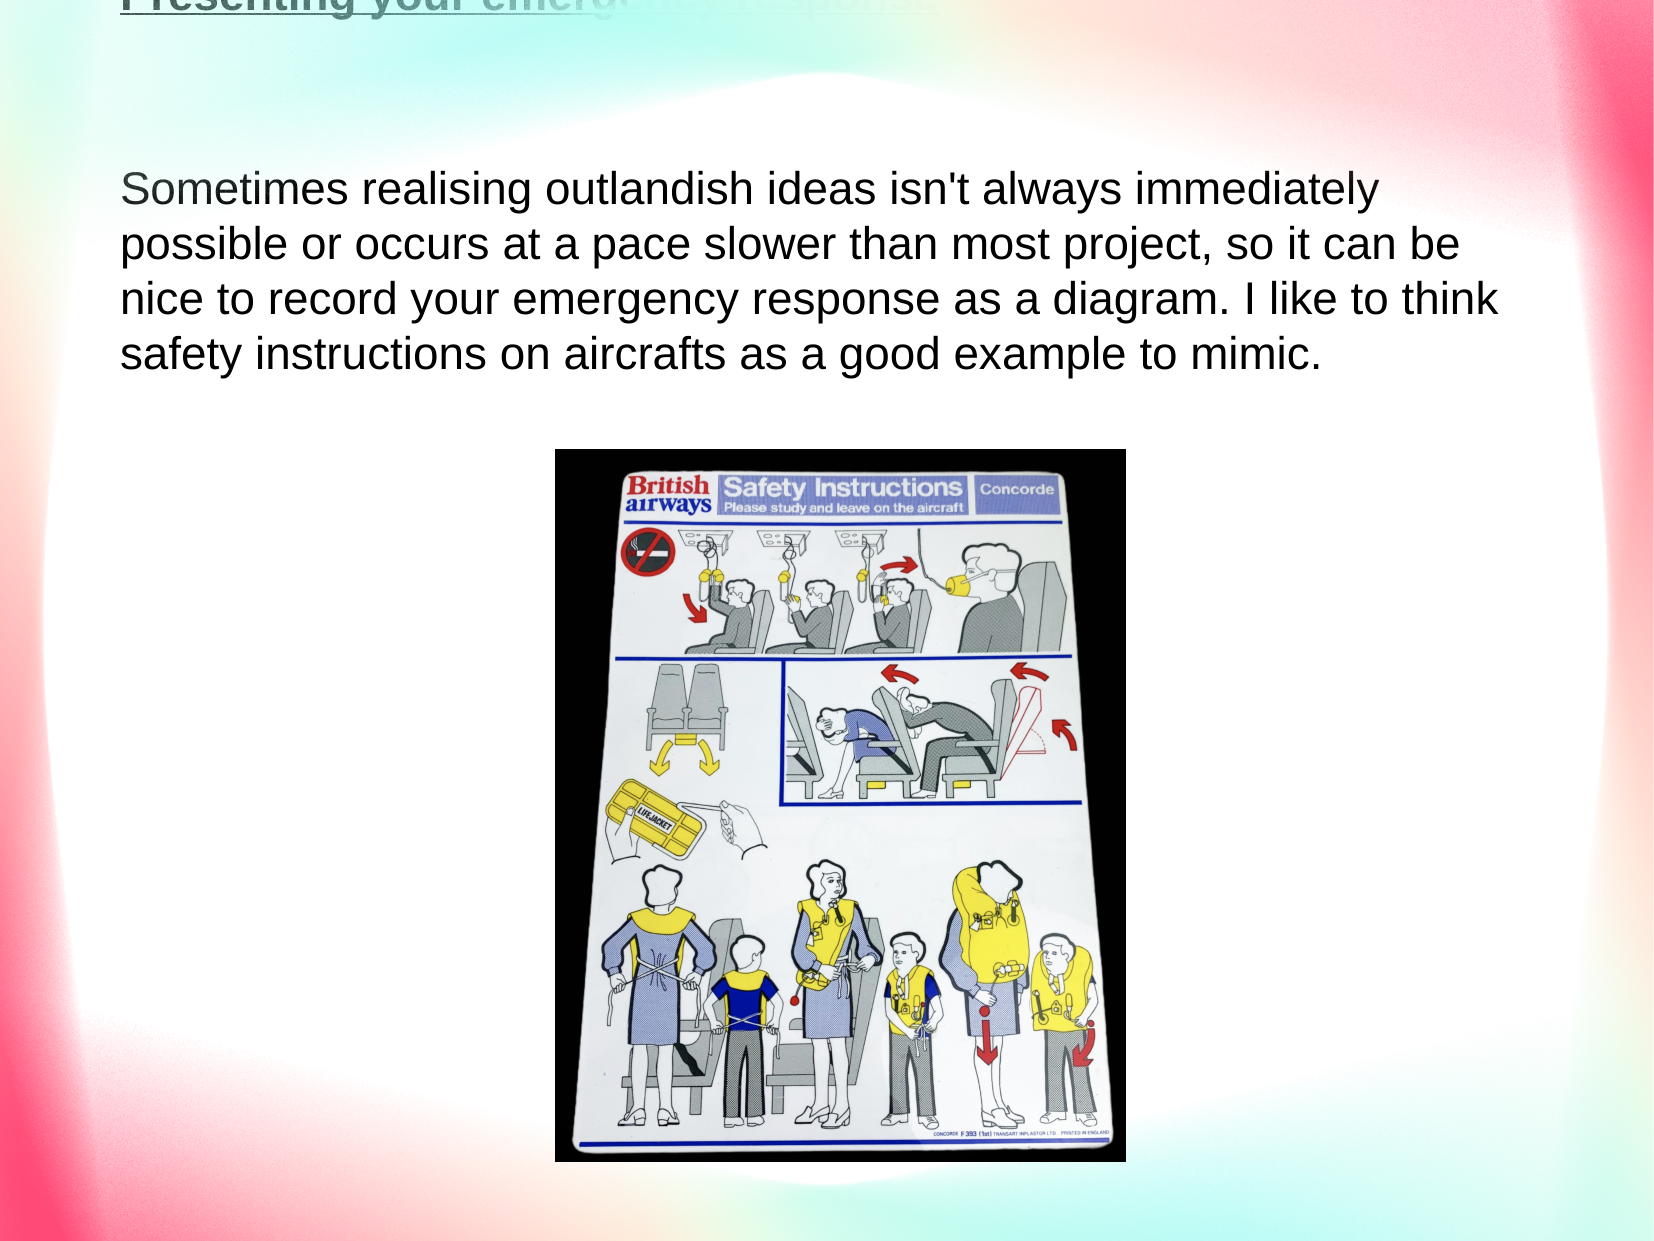

# Presenting your emergency response
Sometimes realising outlandish ideas isn't always immediately possible or occurs at a pace slower than most project, so it can be nice to record your emergency response as a diagram. I like to think safety instructions on aircrafts as a good example to mimic.